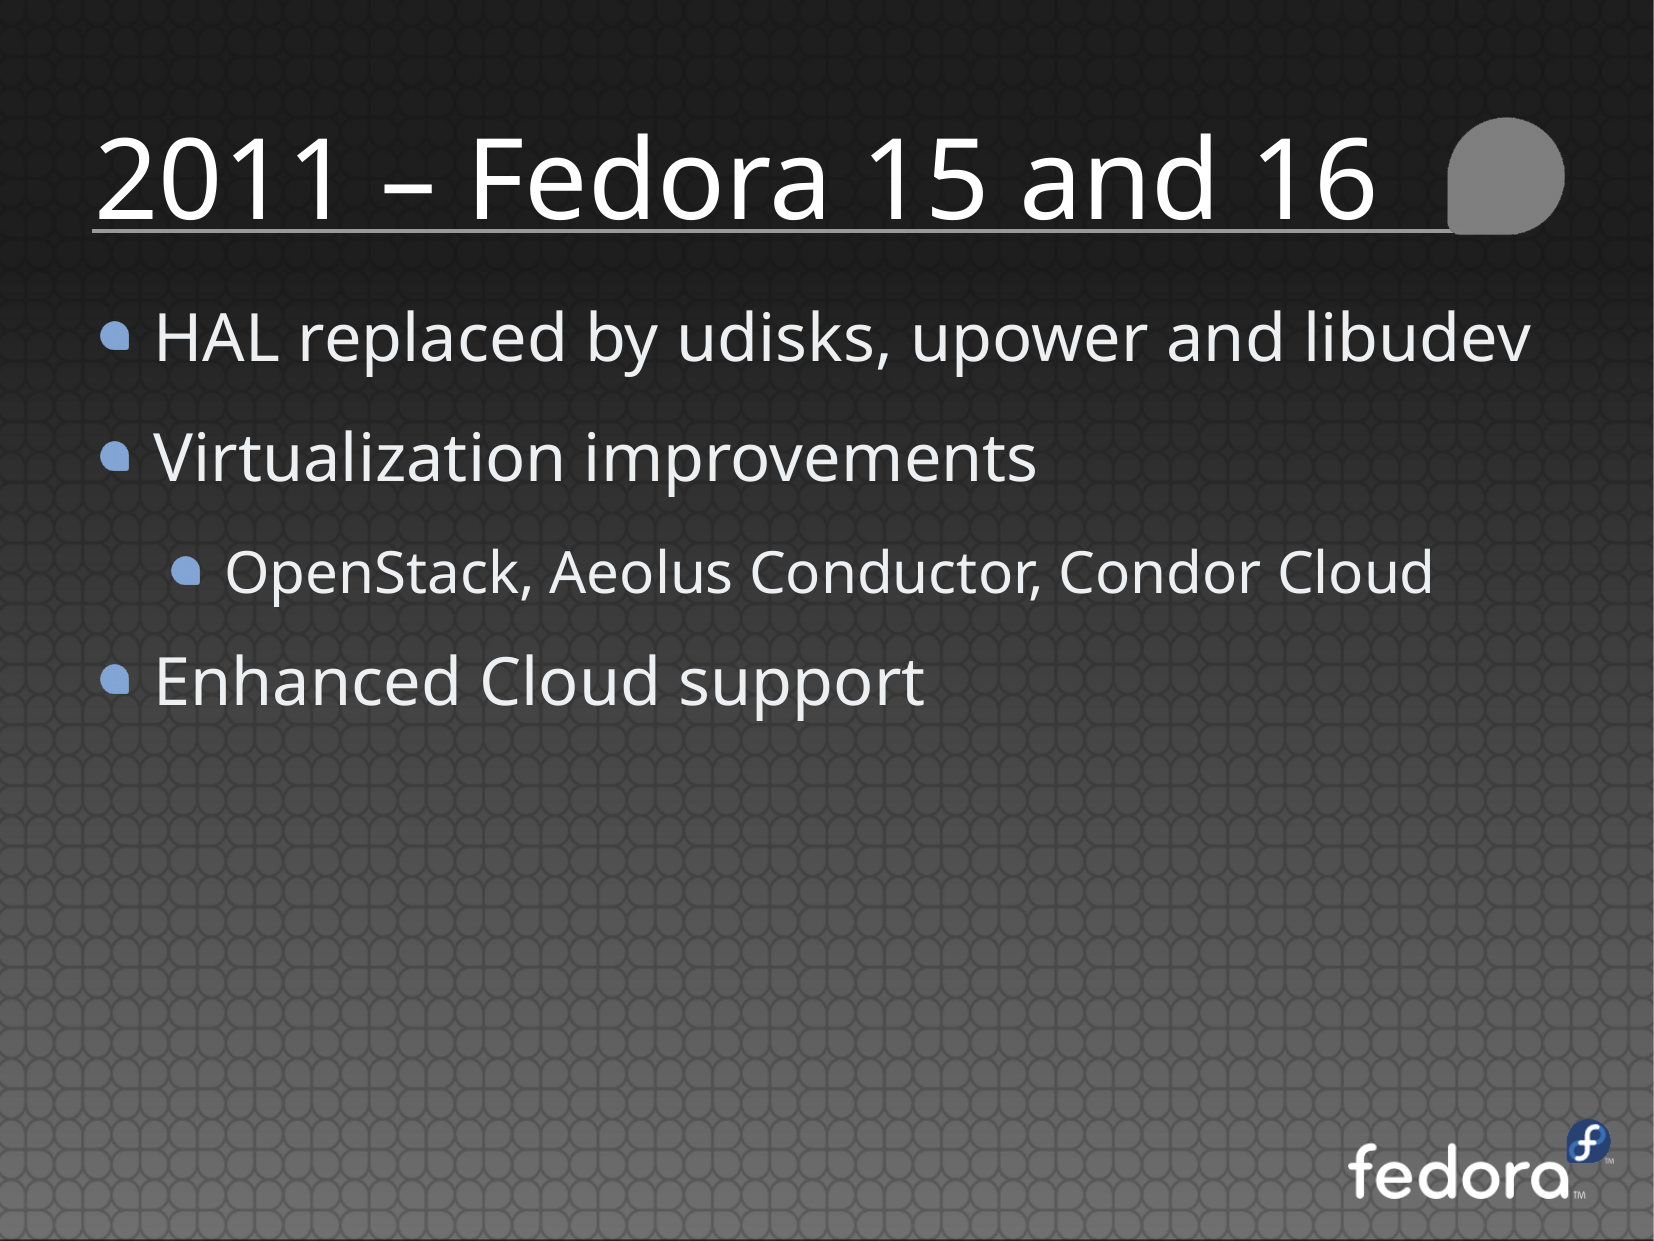

2011 – Fedora 15 and 16
# HAL replaced by udisks, upower and libudev
Virtualization improvements
OpenStack, Aeolus Conductor, Condor Cloud
Enhanced Cloud support